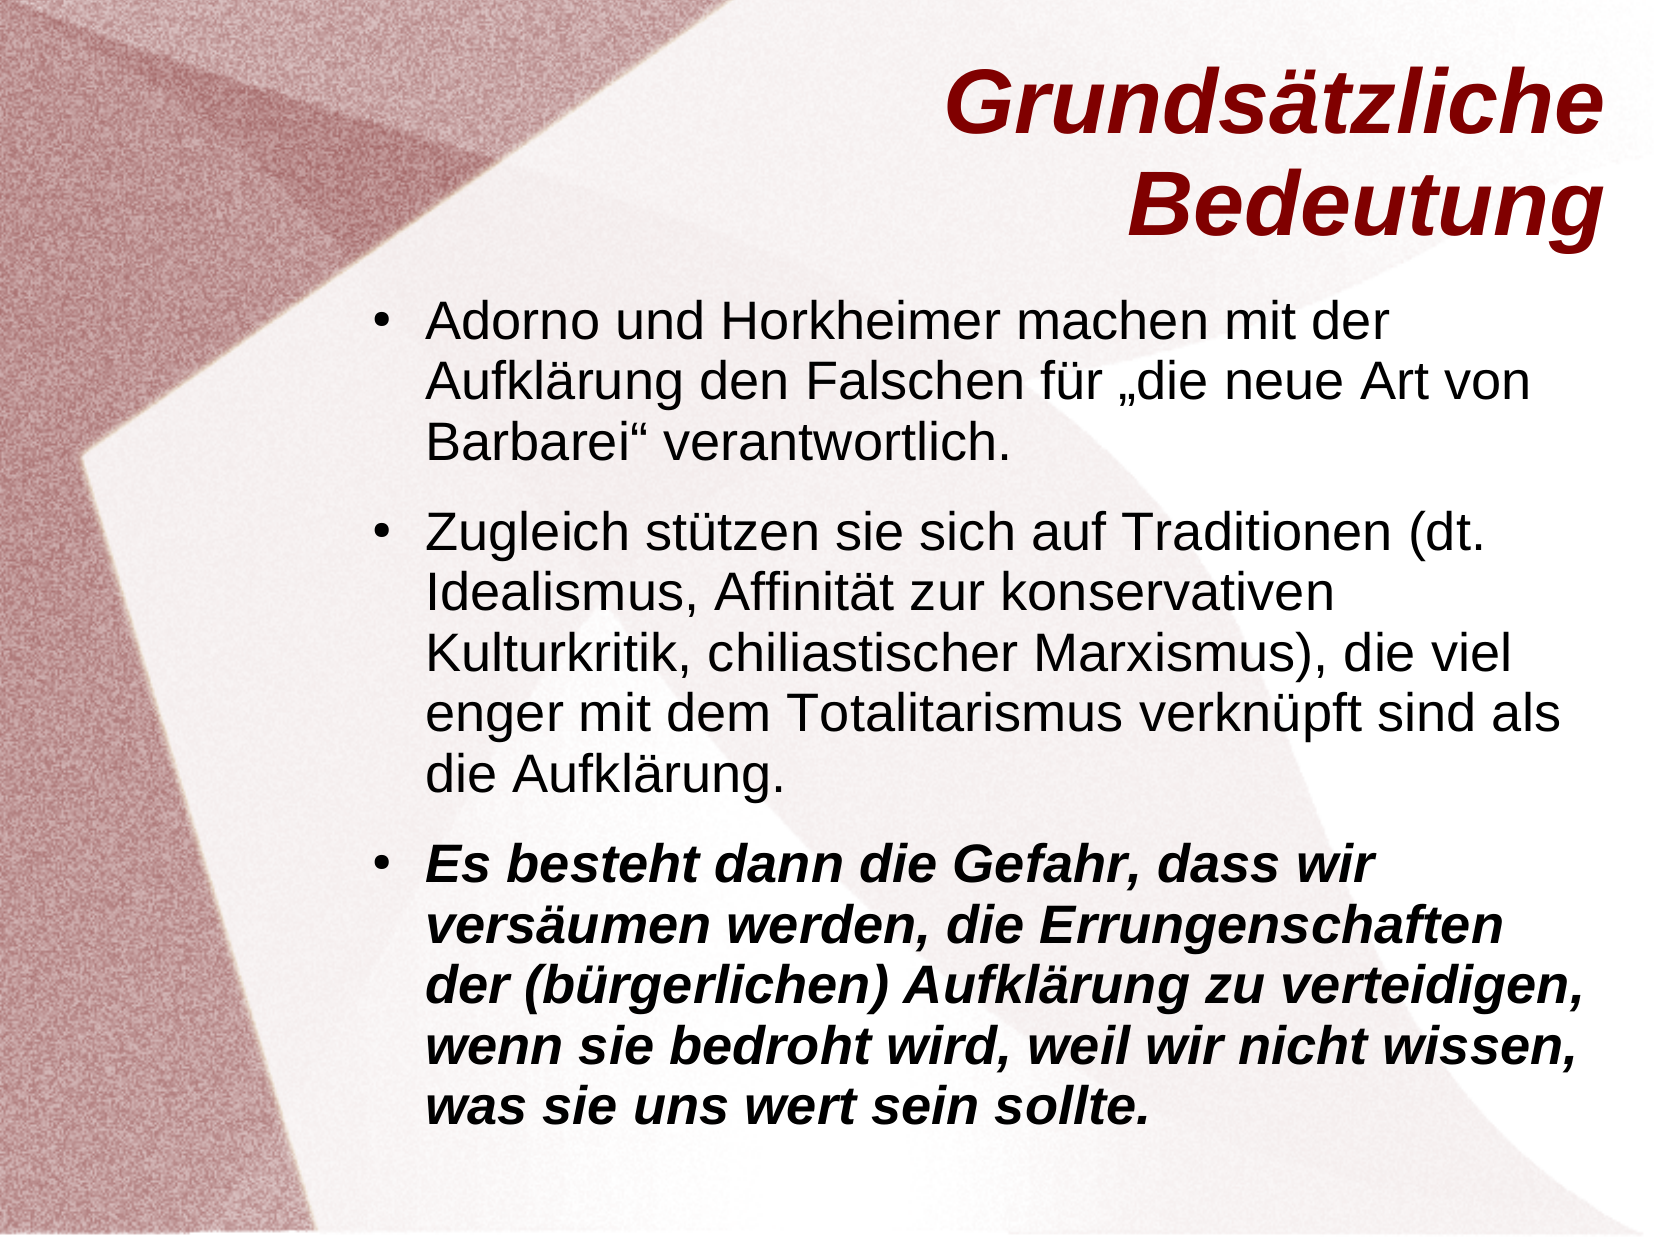

# Grundsätzliche Bedeutung
Adorno und Horkheimer machen mit der Aufklärung den Falschen für „die neue Art von Barbarei“ verantwortlich.
Zugleich stützen sie sich auf Traditionen (dt. Idealismus, Affinität zur konservativen Kulturkritik, chiliastischer Marxismus), die viel enger mit dem Totalitarismus verknüpft sind als die Aufklärung.
Es besteht dann die Gefahr, dass wir versäumen werden, die Errungenschaften der (bürgerlichen) Aufklärung zu verteidigen, wenn sie bedroht wird, weil wir nicht wissen, was sie uns wert sein sollte.